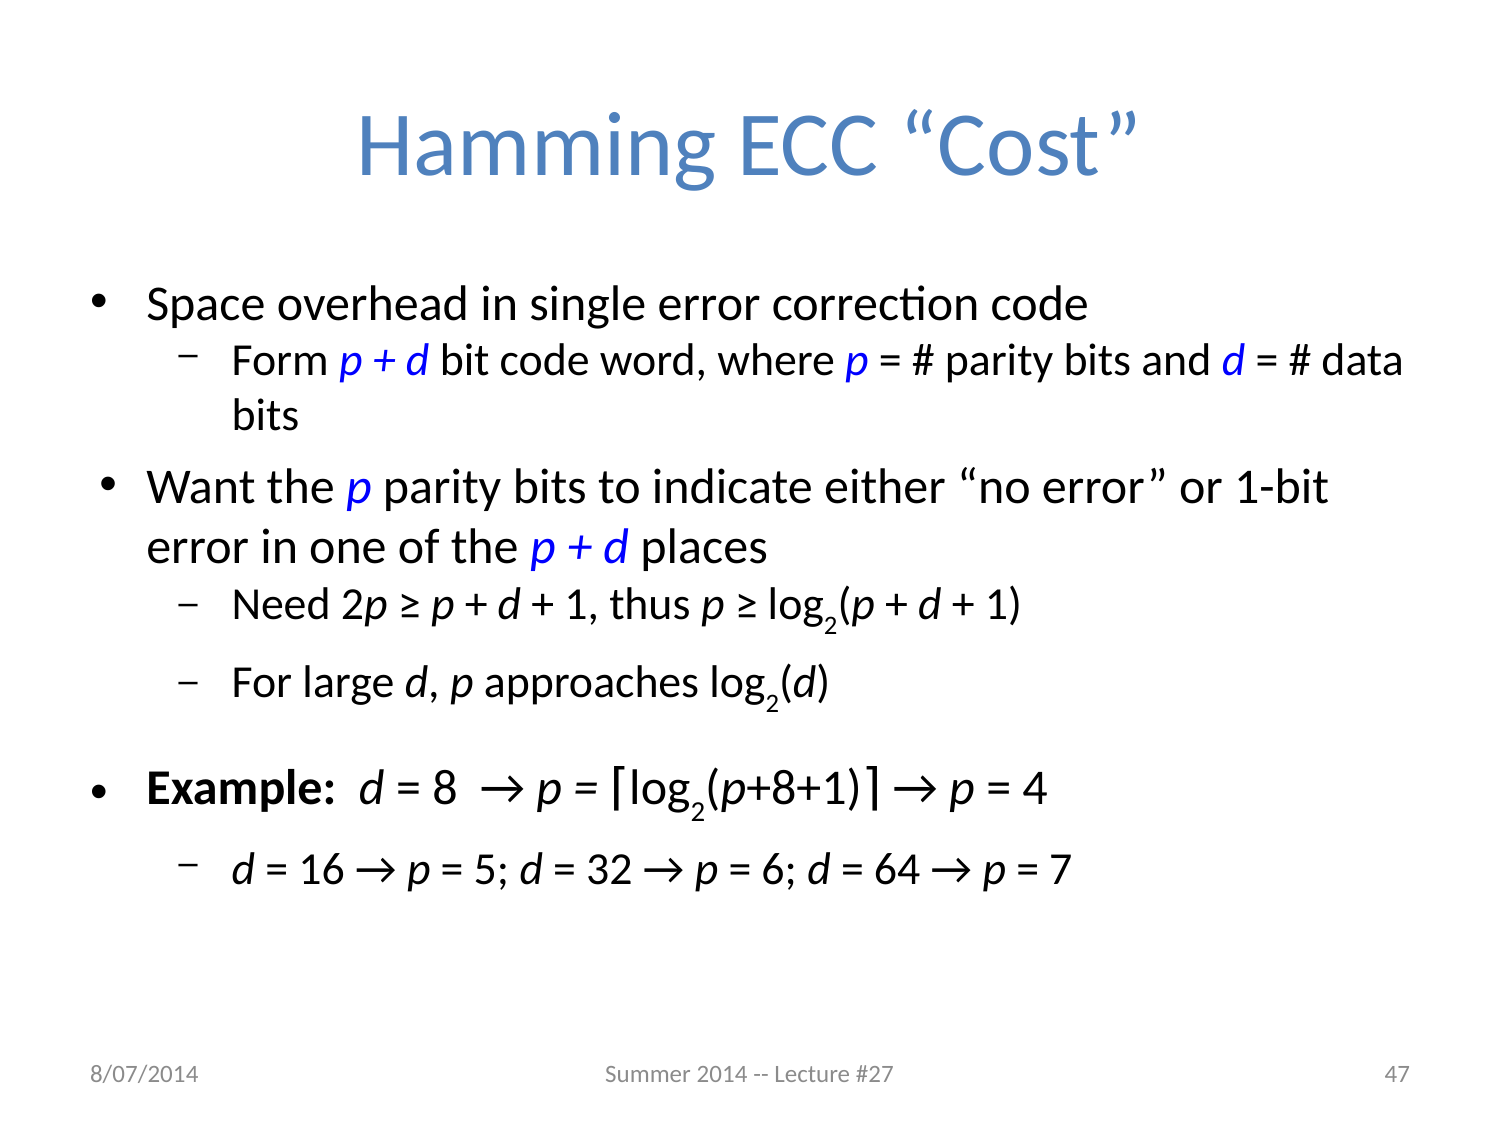

# Hamming ECC “Cost”
Space overhead in single error correction code
Form p + d bit code word, where p = # parity bits and d = # data bits
Want the p parity bits to indicate either “no error” or 1-bit error in one of the p + d places
Need 2p ≥ p + d + 1, thus p ≥ log2(p + d + 1)
For large d, p approaches log2(d)
Example: d = 8 → p = ⌈log2(p+8+1)⌉ → p = 4
d = 16 → p = 5; d = 32 → p = 6; d = 64 → p = 7
8/07/2014
Summer 2014 -- Lecture #27